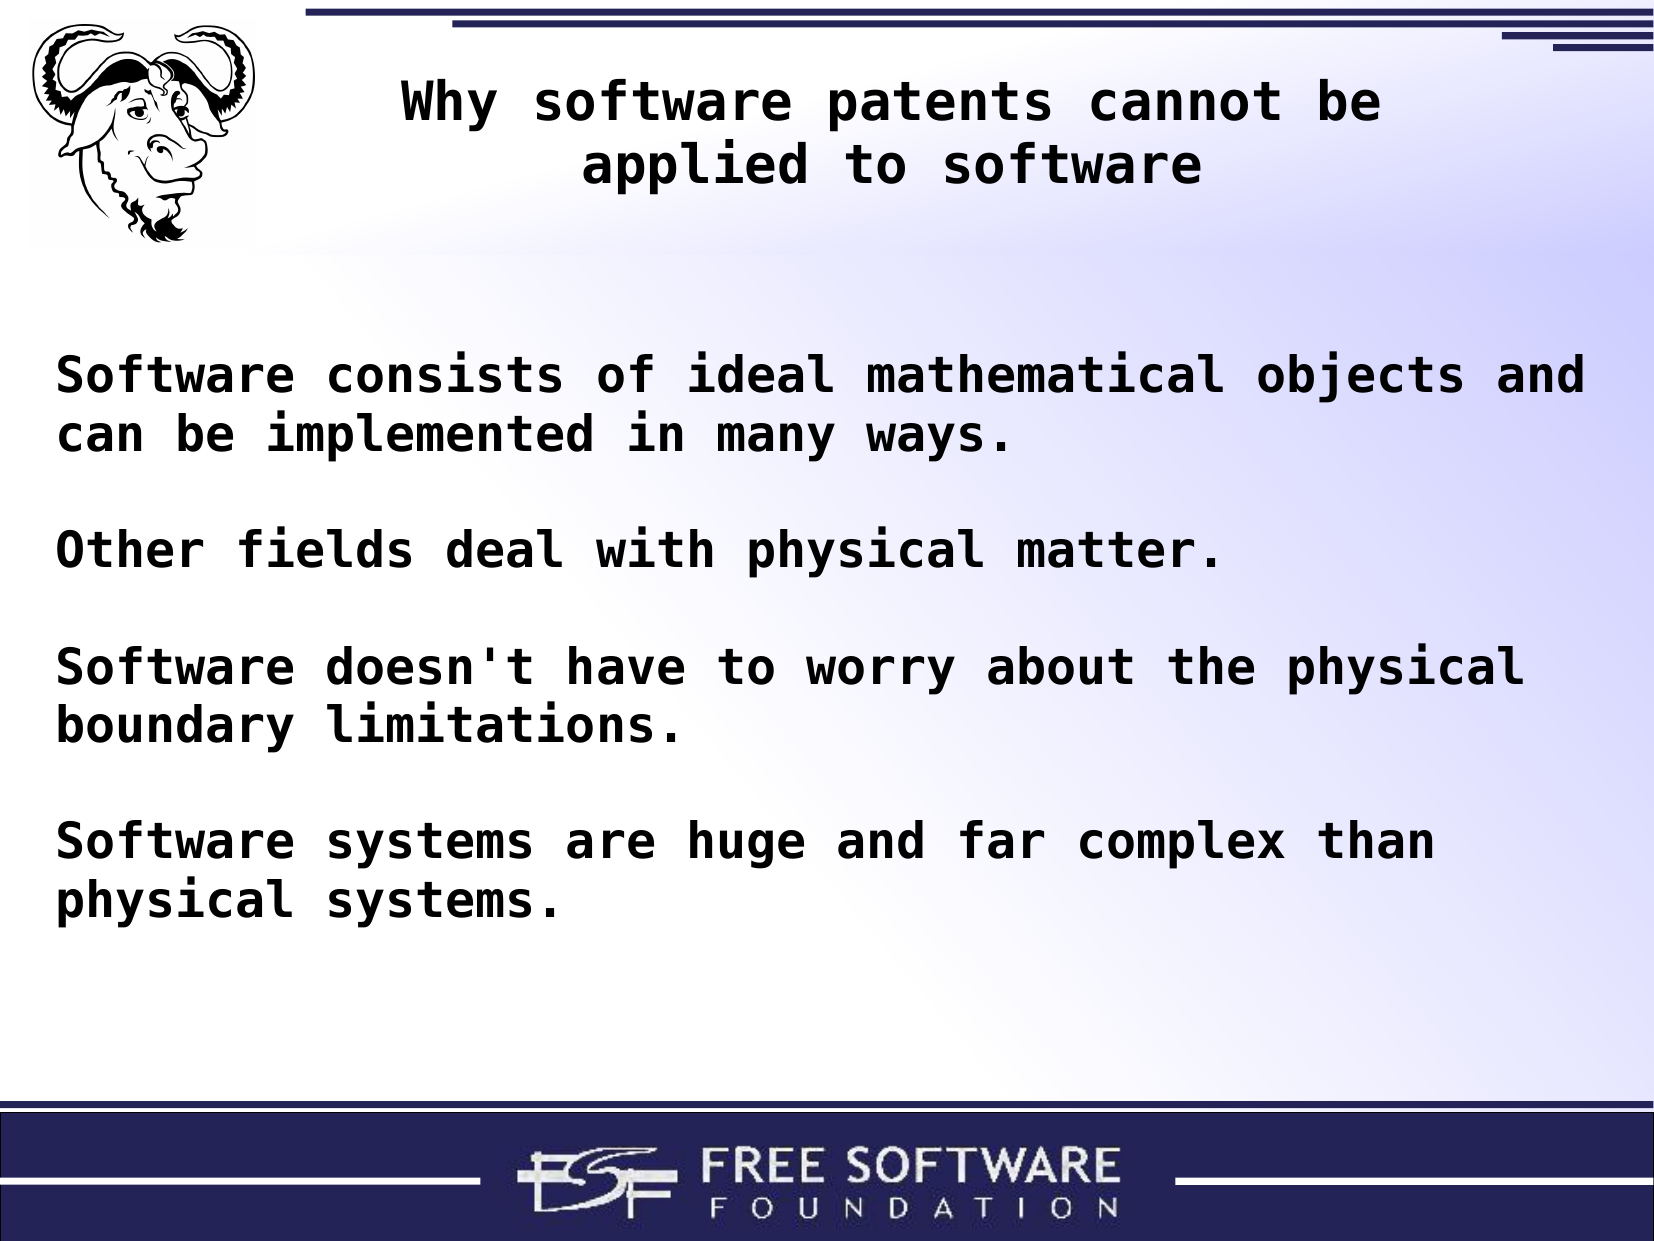

Why software patents cannot be applied to software
Software consists of ideal mathematical objects and can be implemented in many ways.
Other fields deal with physical matter.
Software doesn't have to worry about the physical boundary limitations.
Software systems are huge and far complex than physical systems.